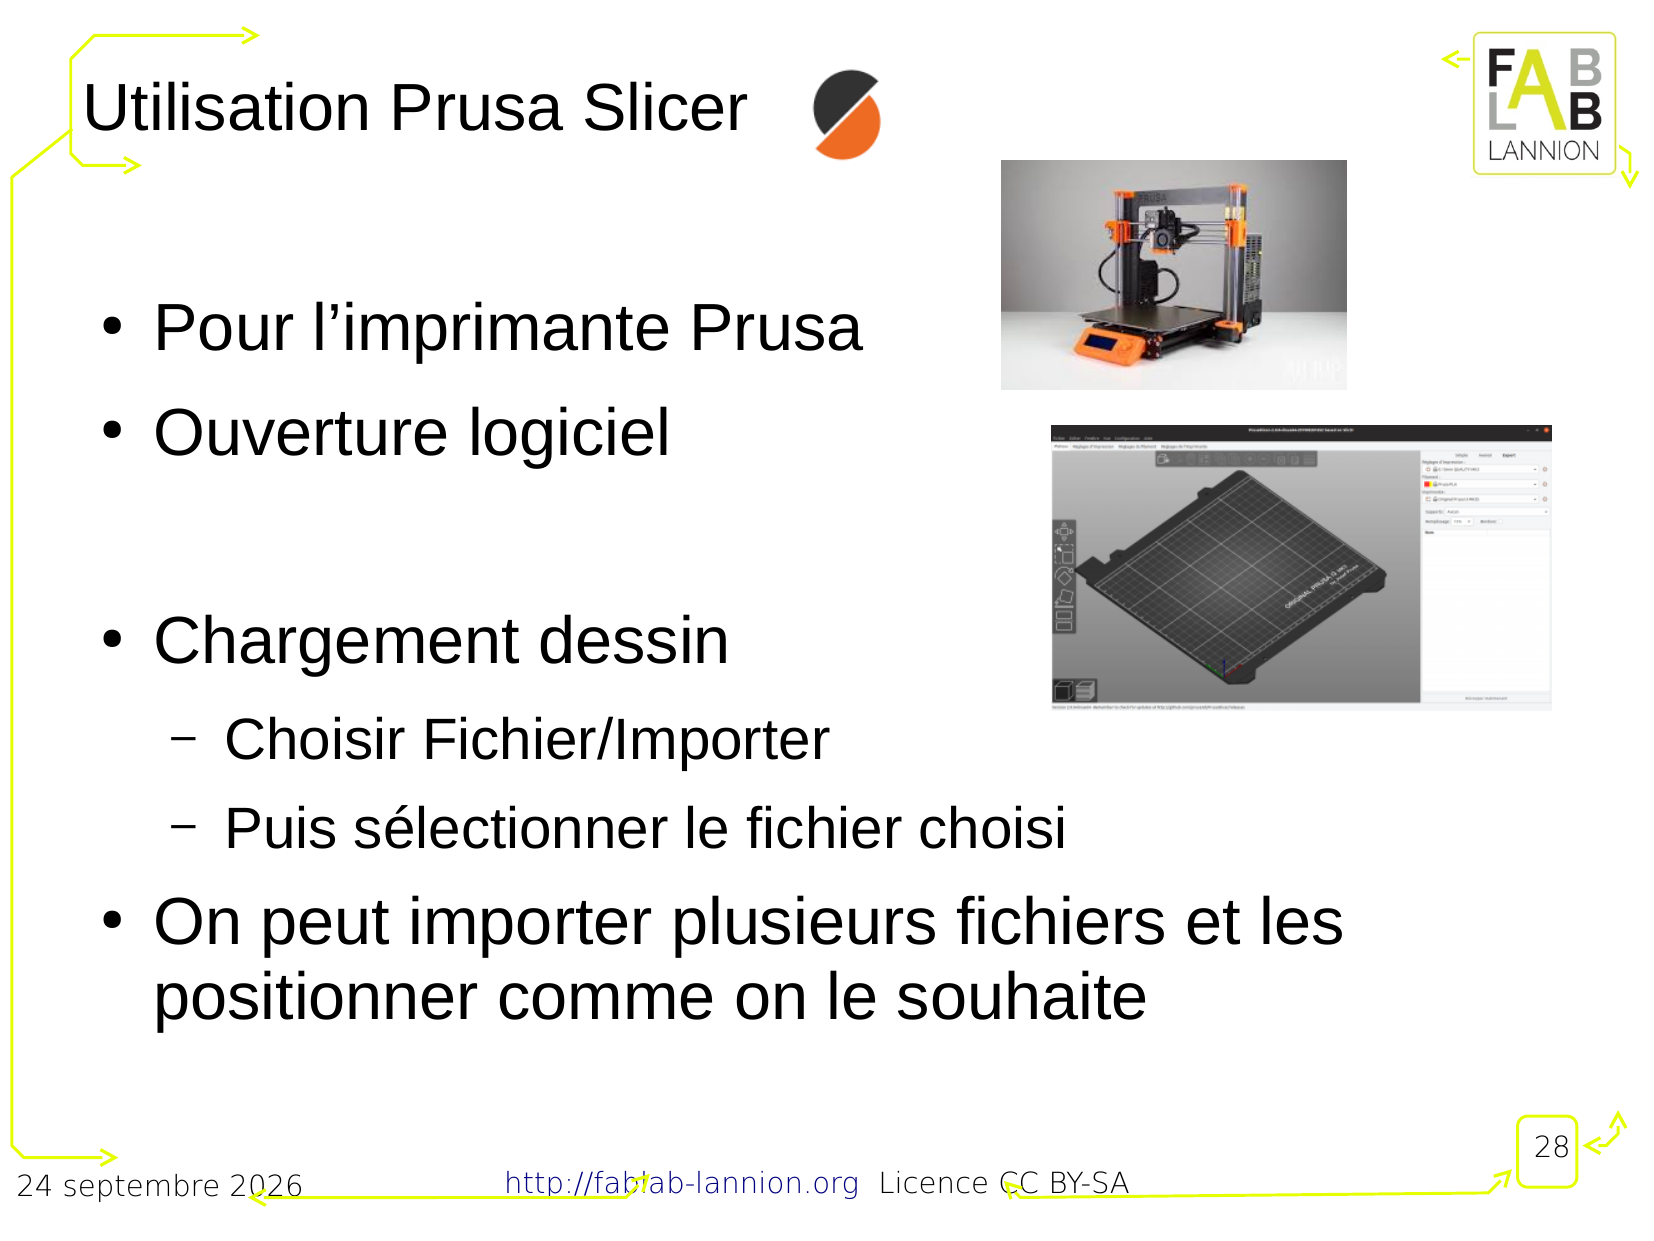

# Utilisation Prusa Slicer
Pour l’imprimante Prusa
Ouverture logiciel
Chargement dessin
Choisir Fichier/Importer
Puis sélectionner le fichier choisi
On peut importer plusieurs fichiers et les positionner comme on le souhaite
28